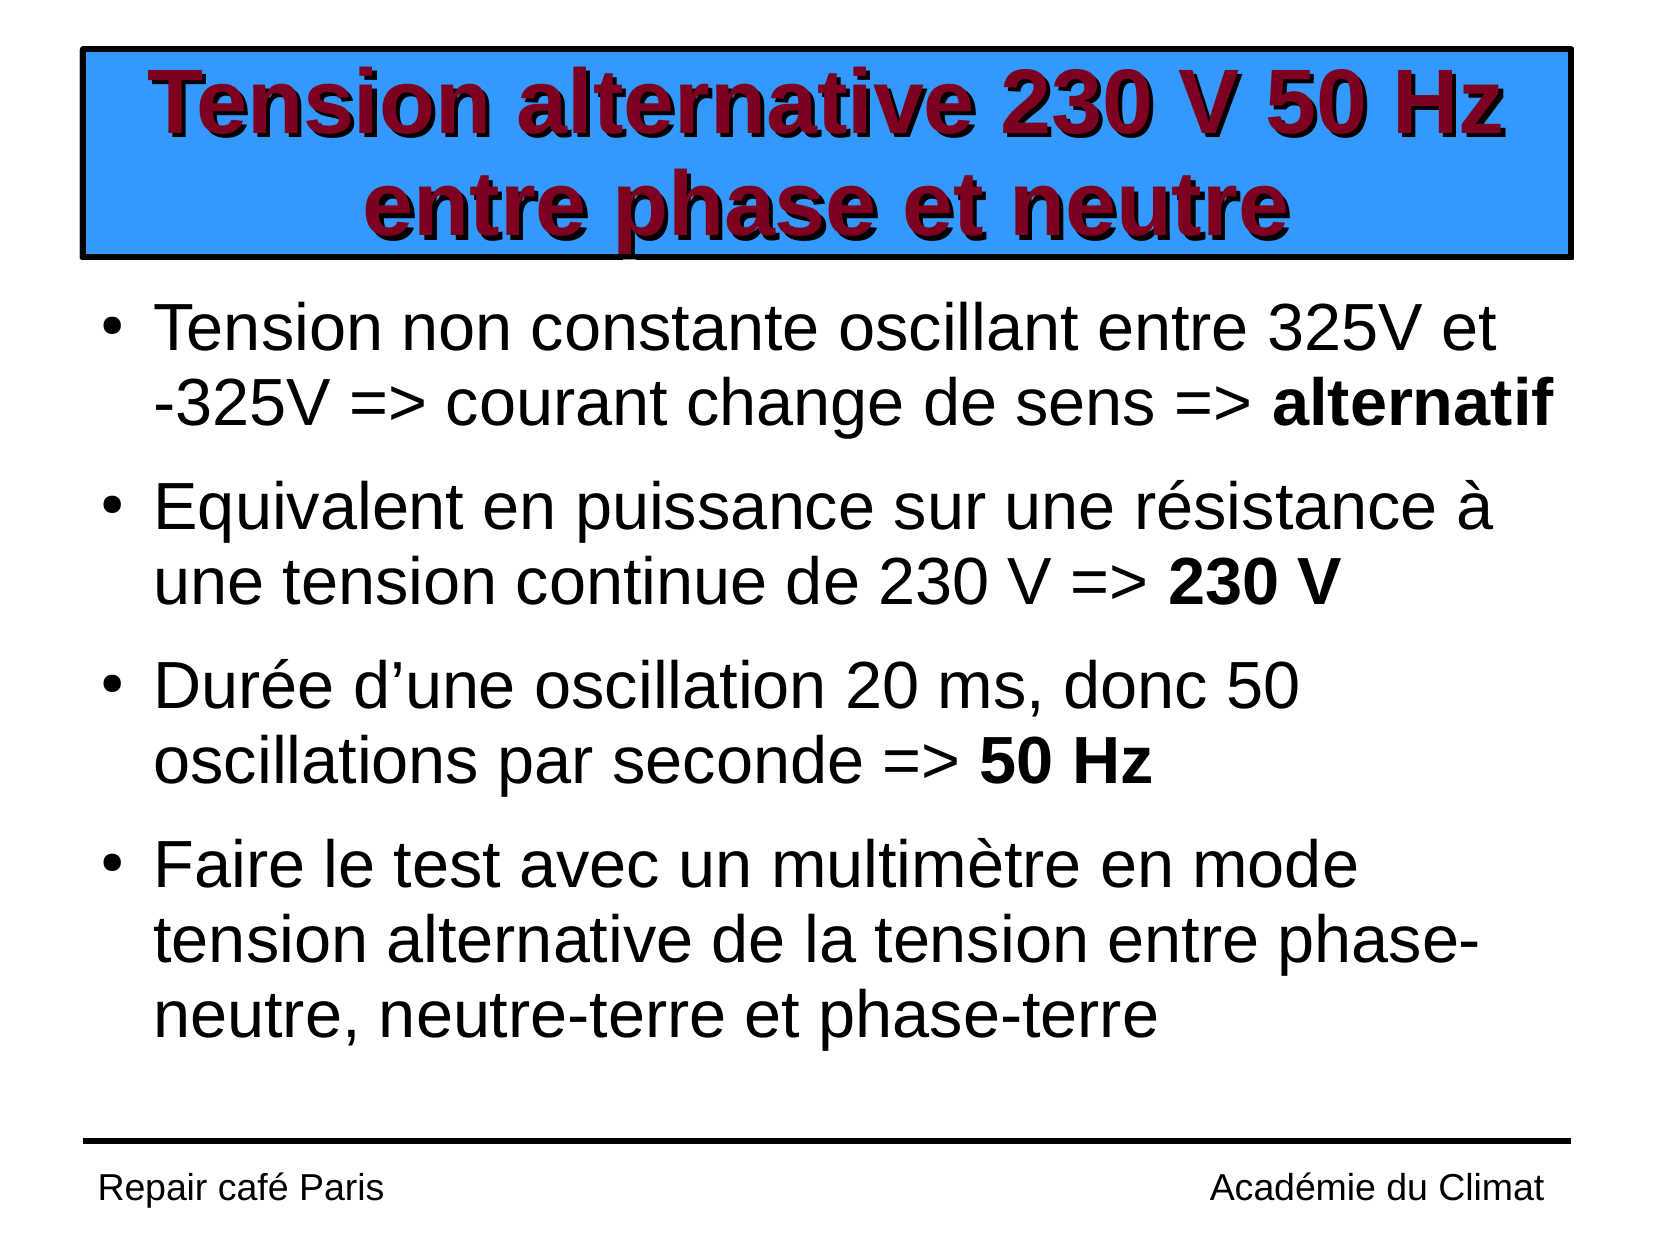

# Tension alternative 230 V 50 Hz entre phase et neutre
Tension non constante oscillant entre 325V et
-325V => courant change de sens => alternatif
Equivalent en puissance sur une résistance à une tension continue de 230 V => 230 V
Durée d’une oscillation 20 ms, donc 50 oscillations par seconde => 50 Hz
Faire le test avec un multimètre en mode tension alternative de la tension entre phase-neutre, neutre-terre et phase-terre
Repair café Paris	Académie du Climat